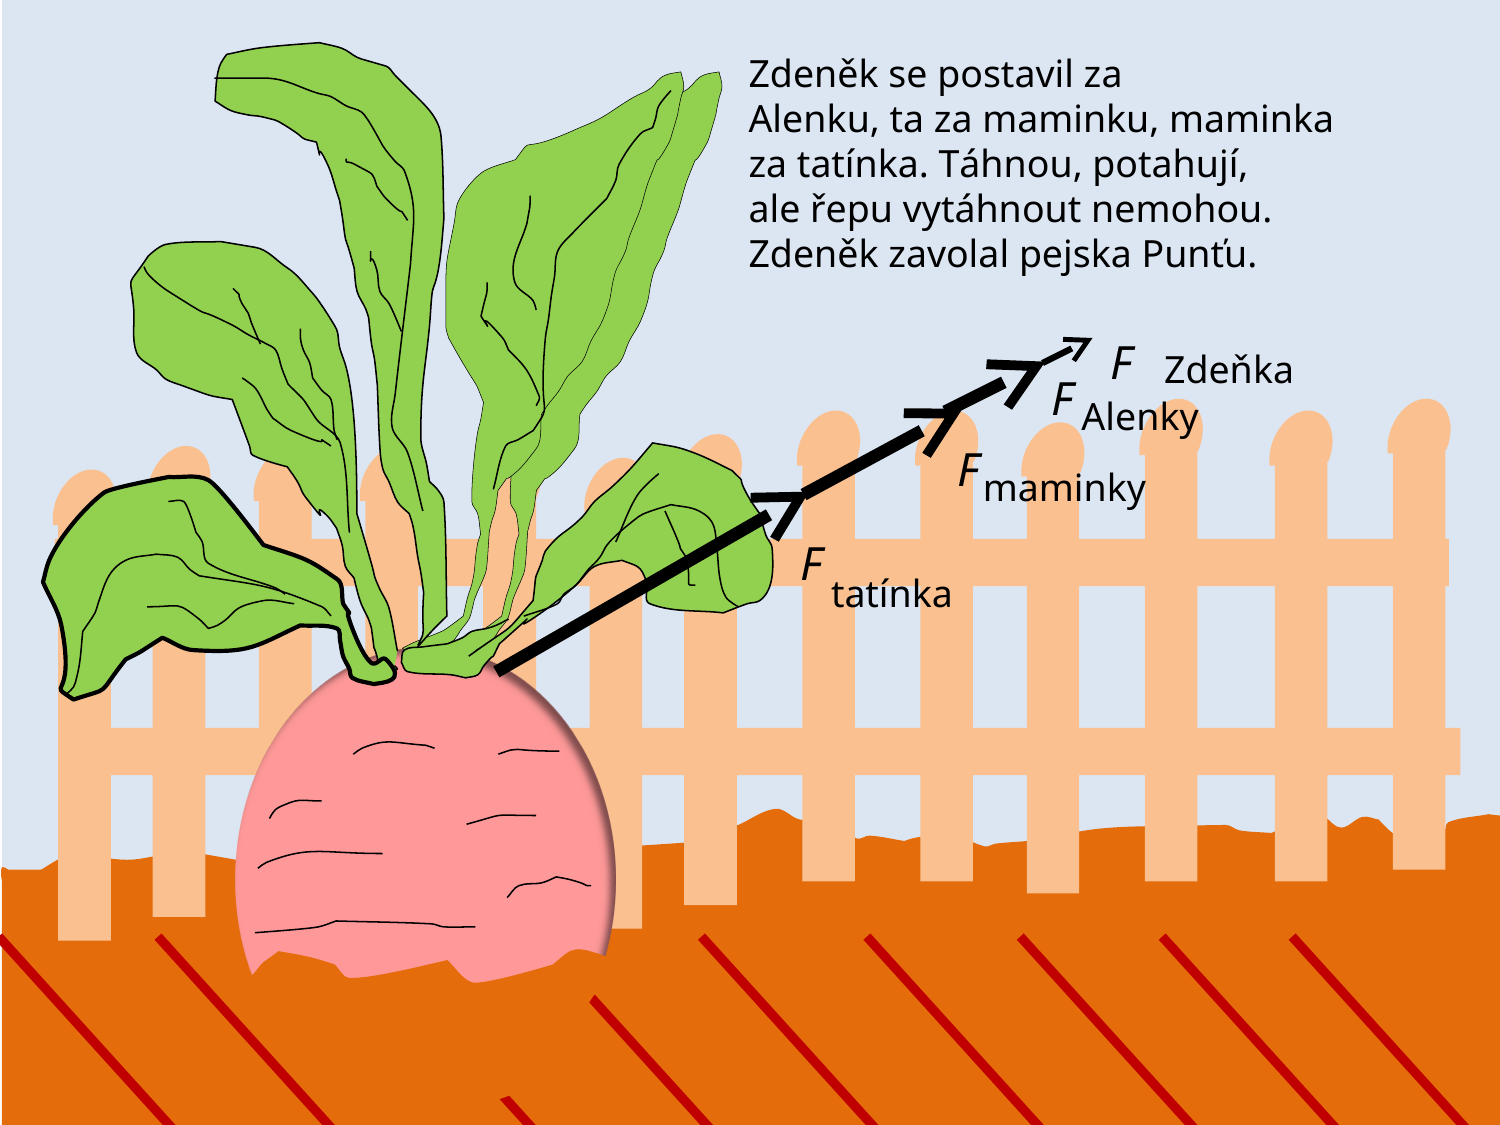

Zdeněk se postavil za
Alenku, ta za maminku, maminka
za tatínka. Táhnou, potahují,
ale řepu vytáhnout nemohou.
Zdeněk zavolal pejska Punťu.
F
Zdeňka
F
Alenky
F
maminky
F
tatínka